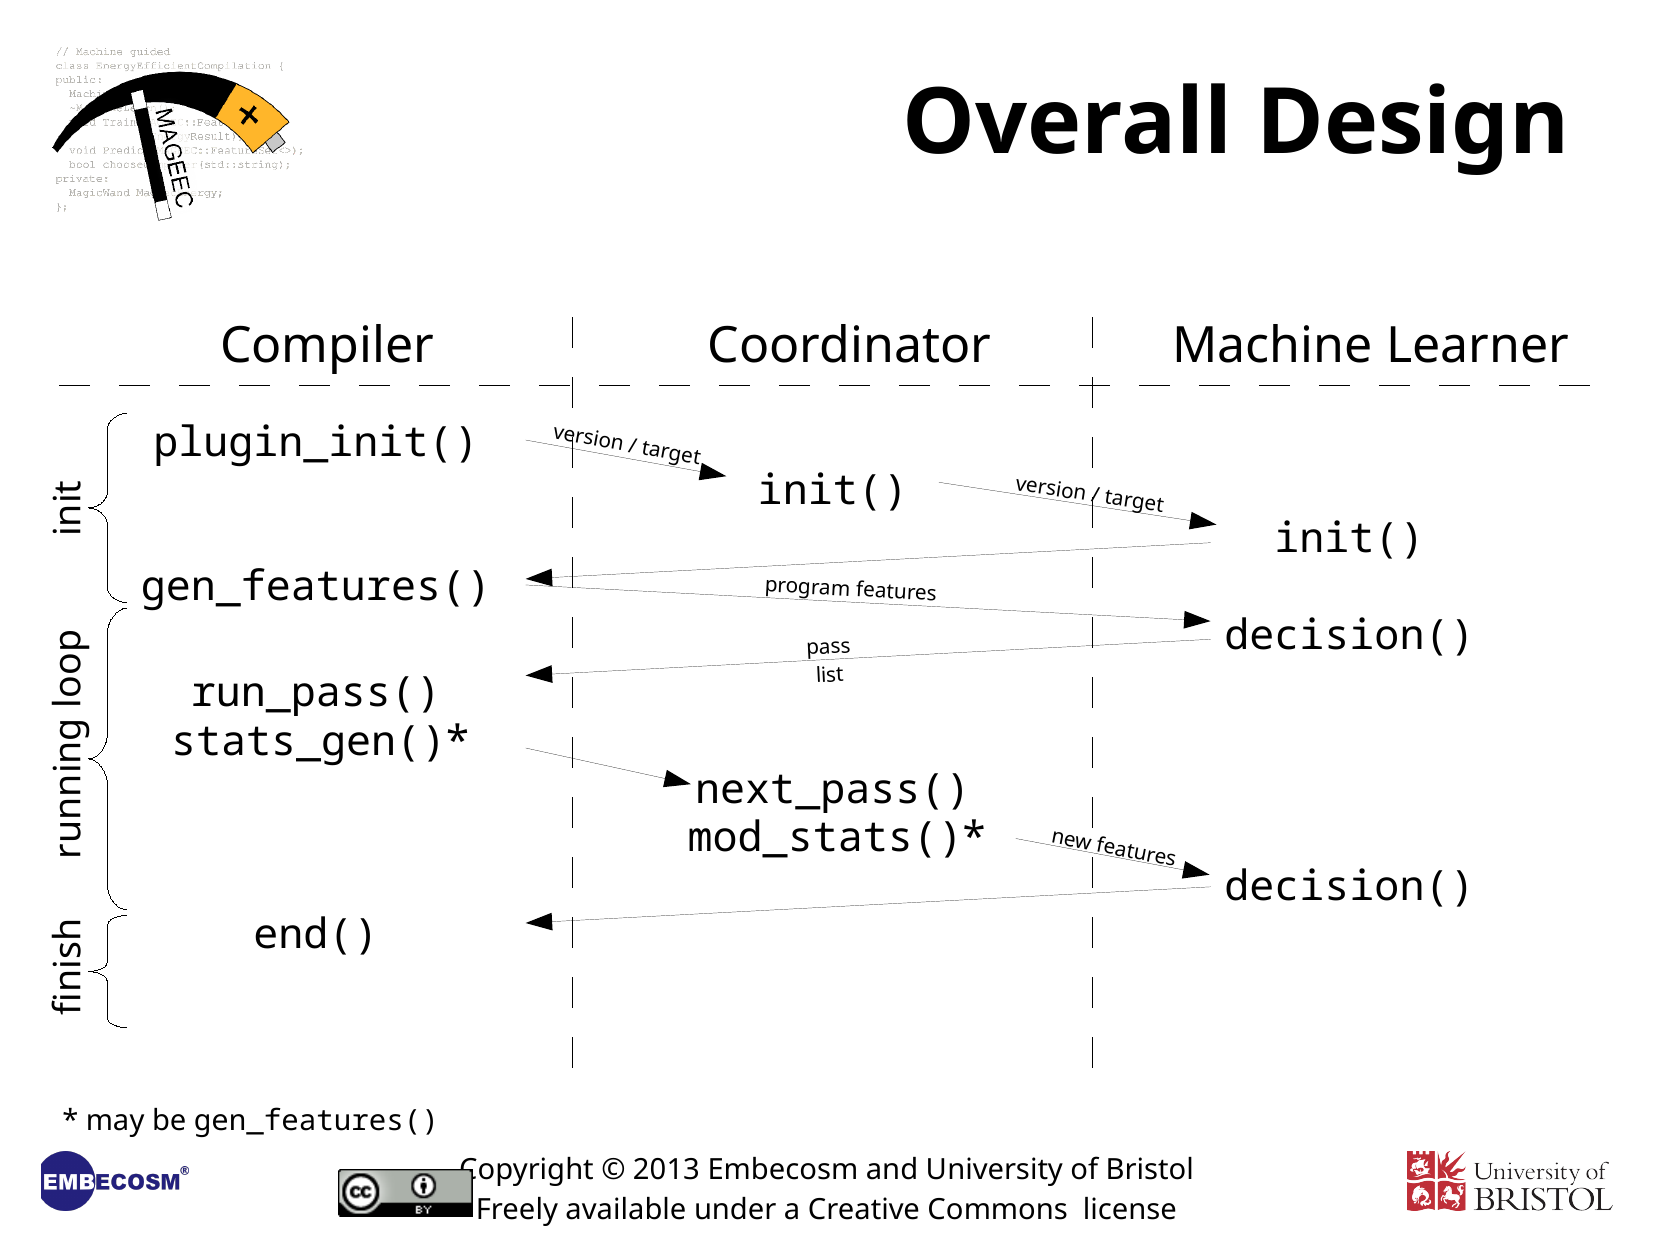

# Overall Design
Compiler
Coordinator
Machine Learner
plugin_init()
version / target
init()
version / target
init
init()
gen_features()
program features
decision()
pass list
run_pass()
stats_gen()*
running loop
next_pass()
mod_stats()*
new features
decision()
end()
finish
* may be gen_features()